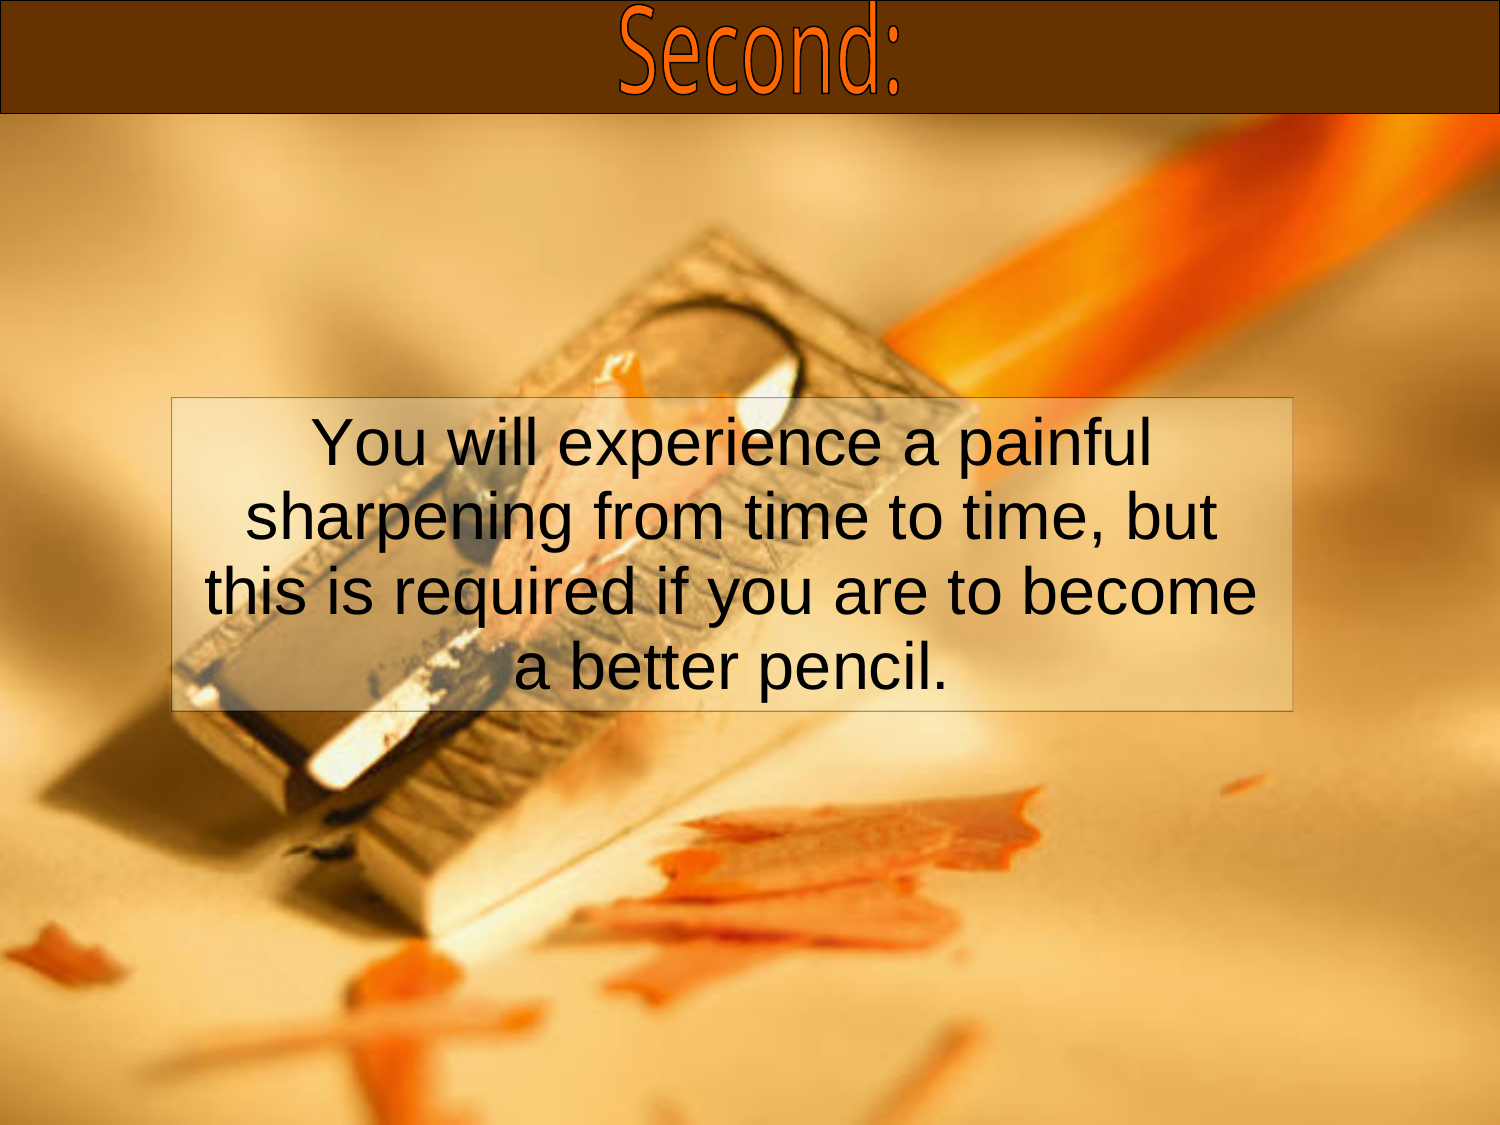

Second:
You will experience a painful sharpening from time to time, but this is required if you are to become a better pencil.